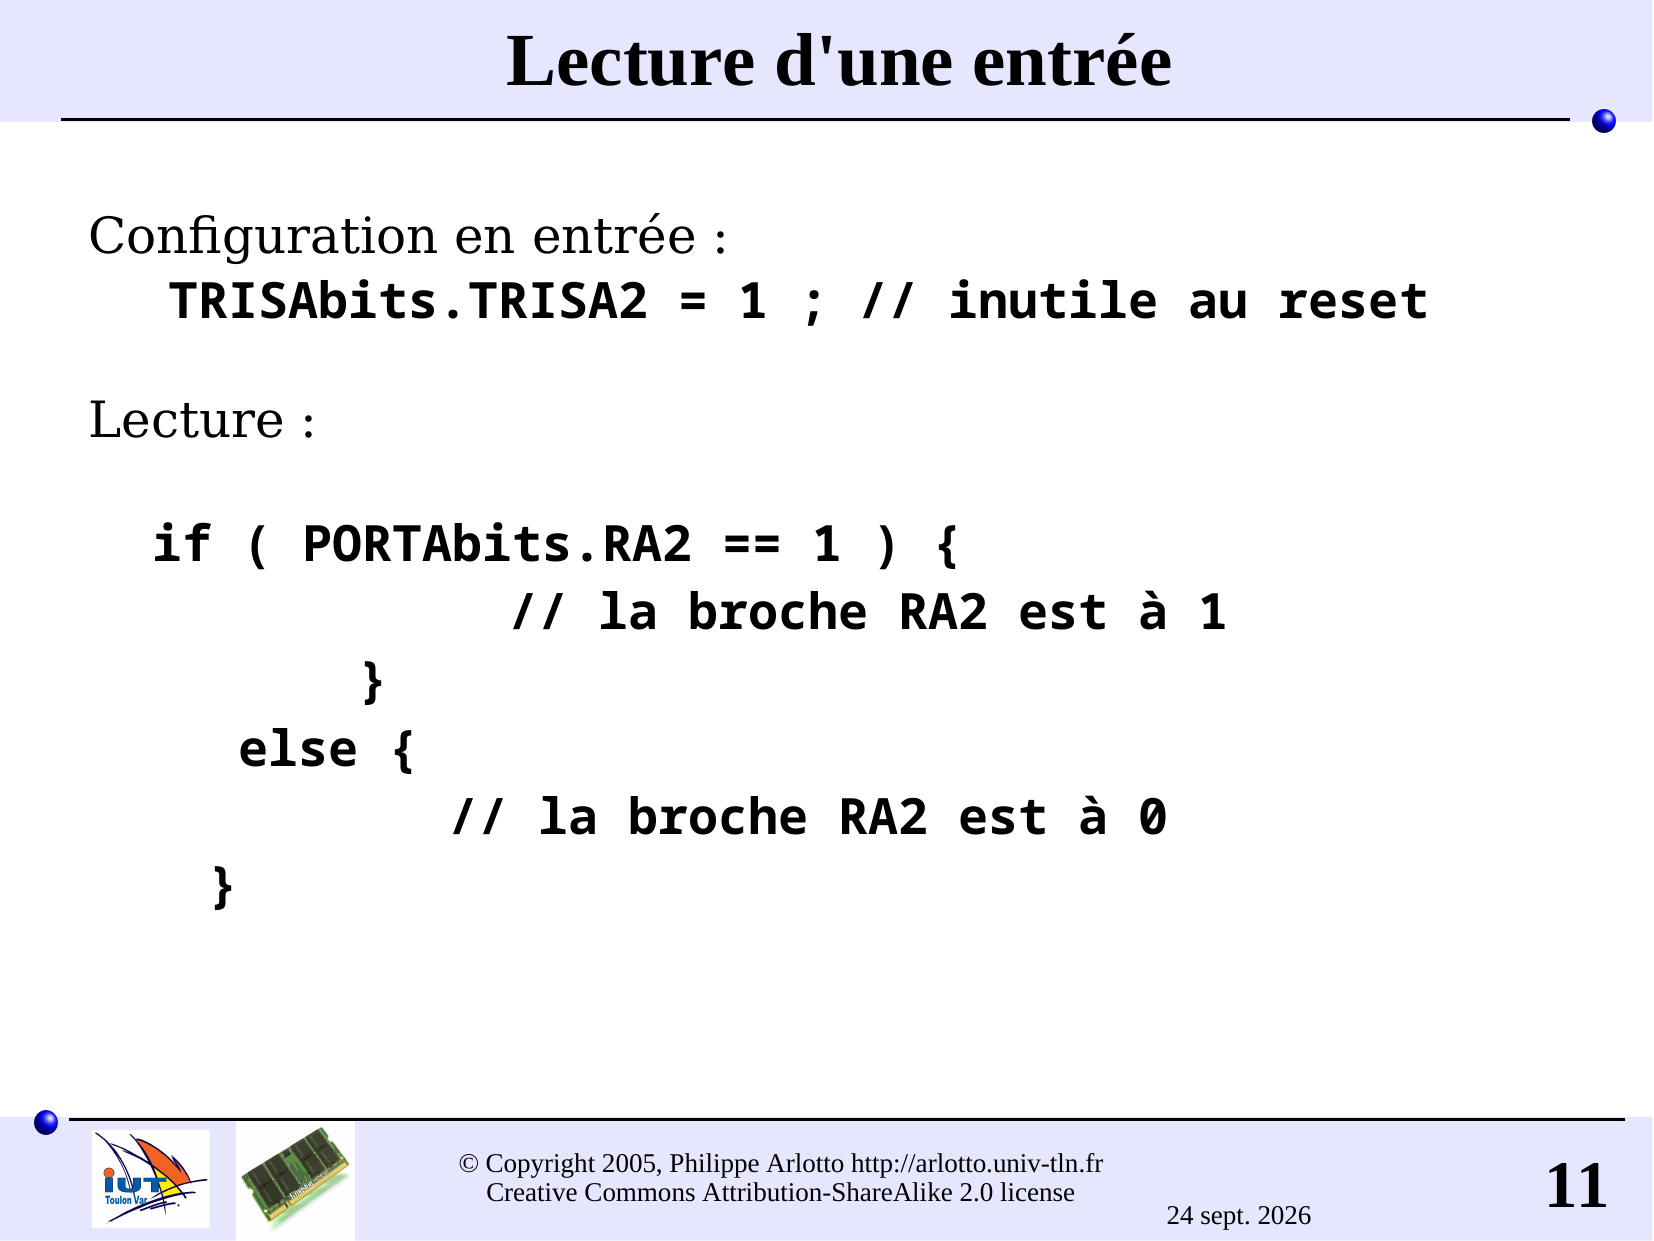

# Lecture d'une entrée
Configuration en entrée :
 TRISAbits.TRISA2 = 1 ; // inutile au reset
Lecture :
 if ( PORTAbits.RA2 == 1 ) {
 // la broche RA2 est à 1
 }
 else {
 // la broche RA2 est à 0
 }